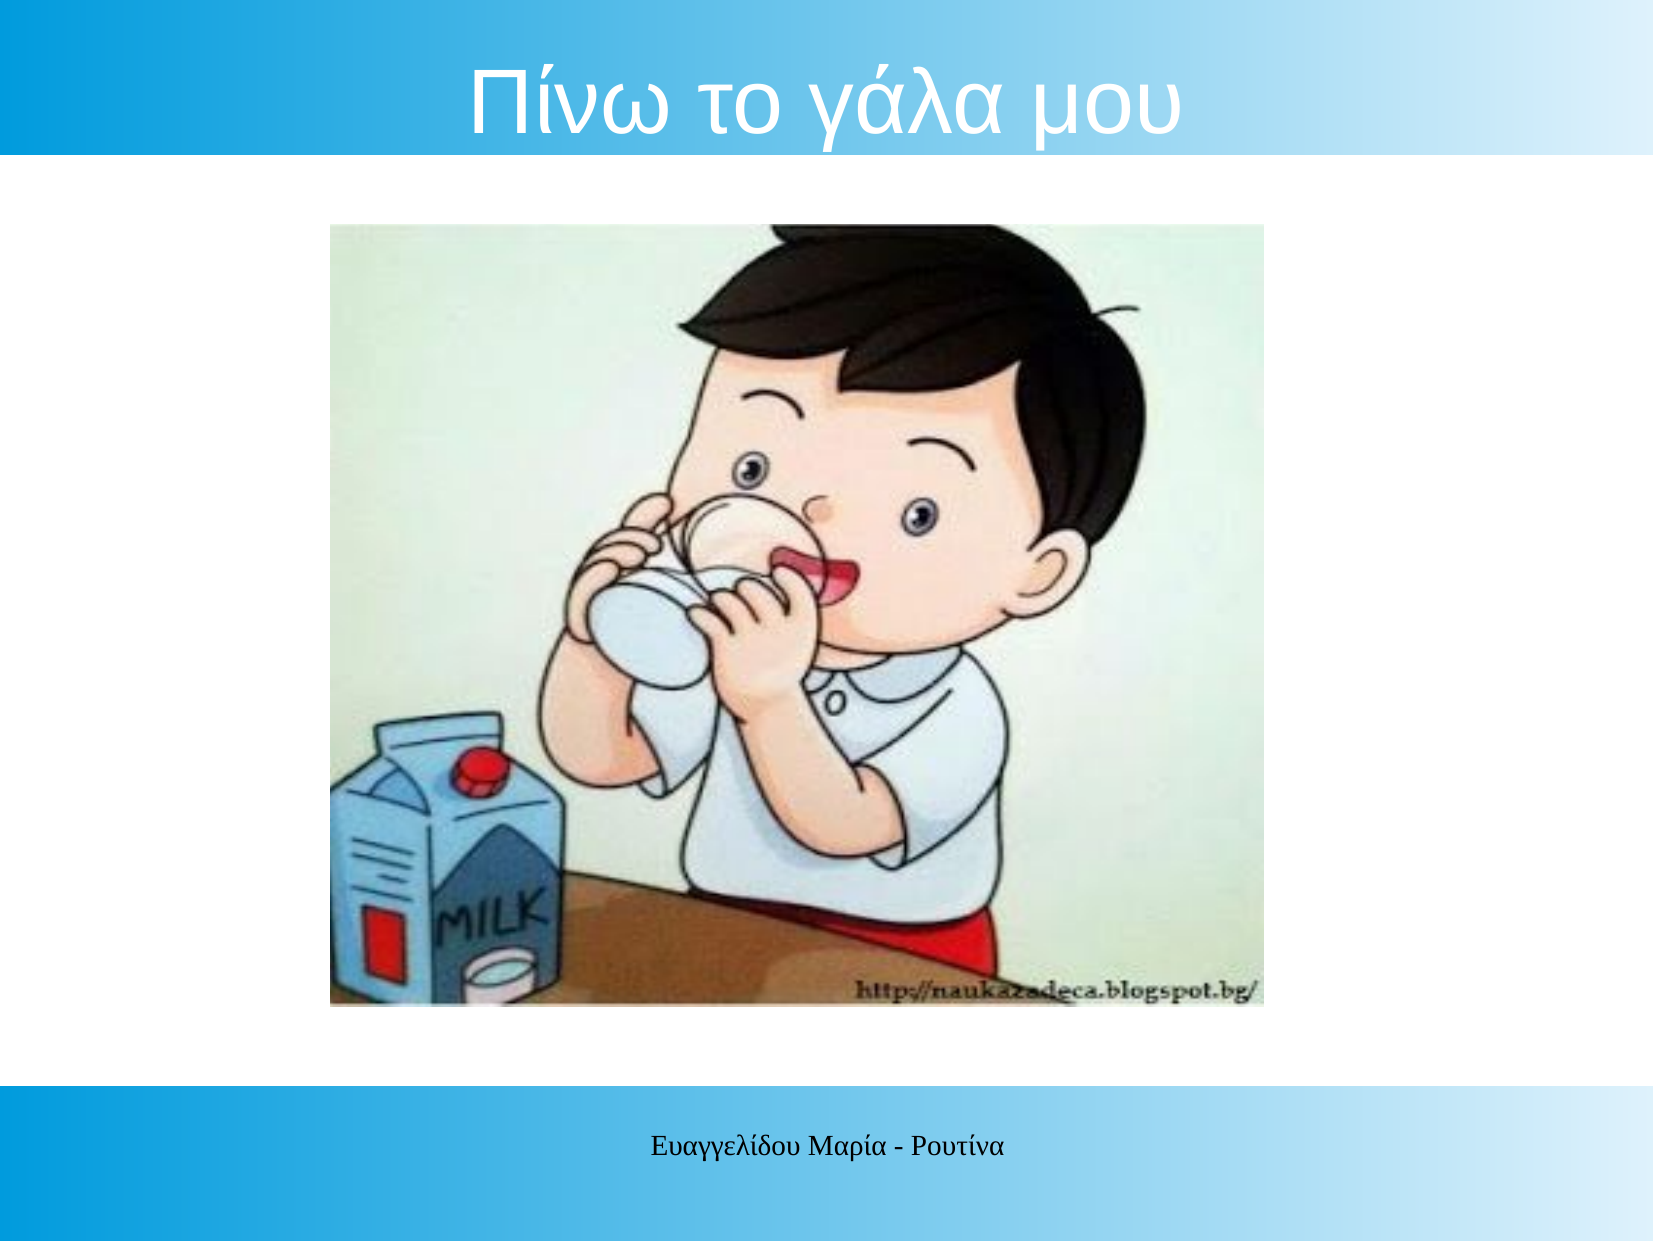

# Πίνω το γάλα μου
Ευαγγελίδου Μαρία - Ρουτίνα